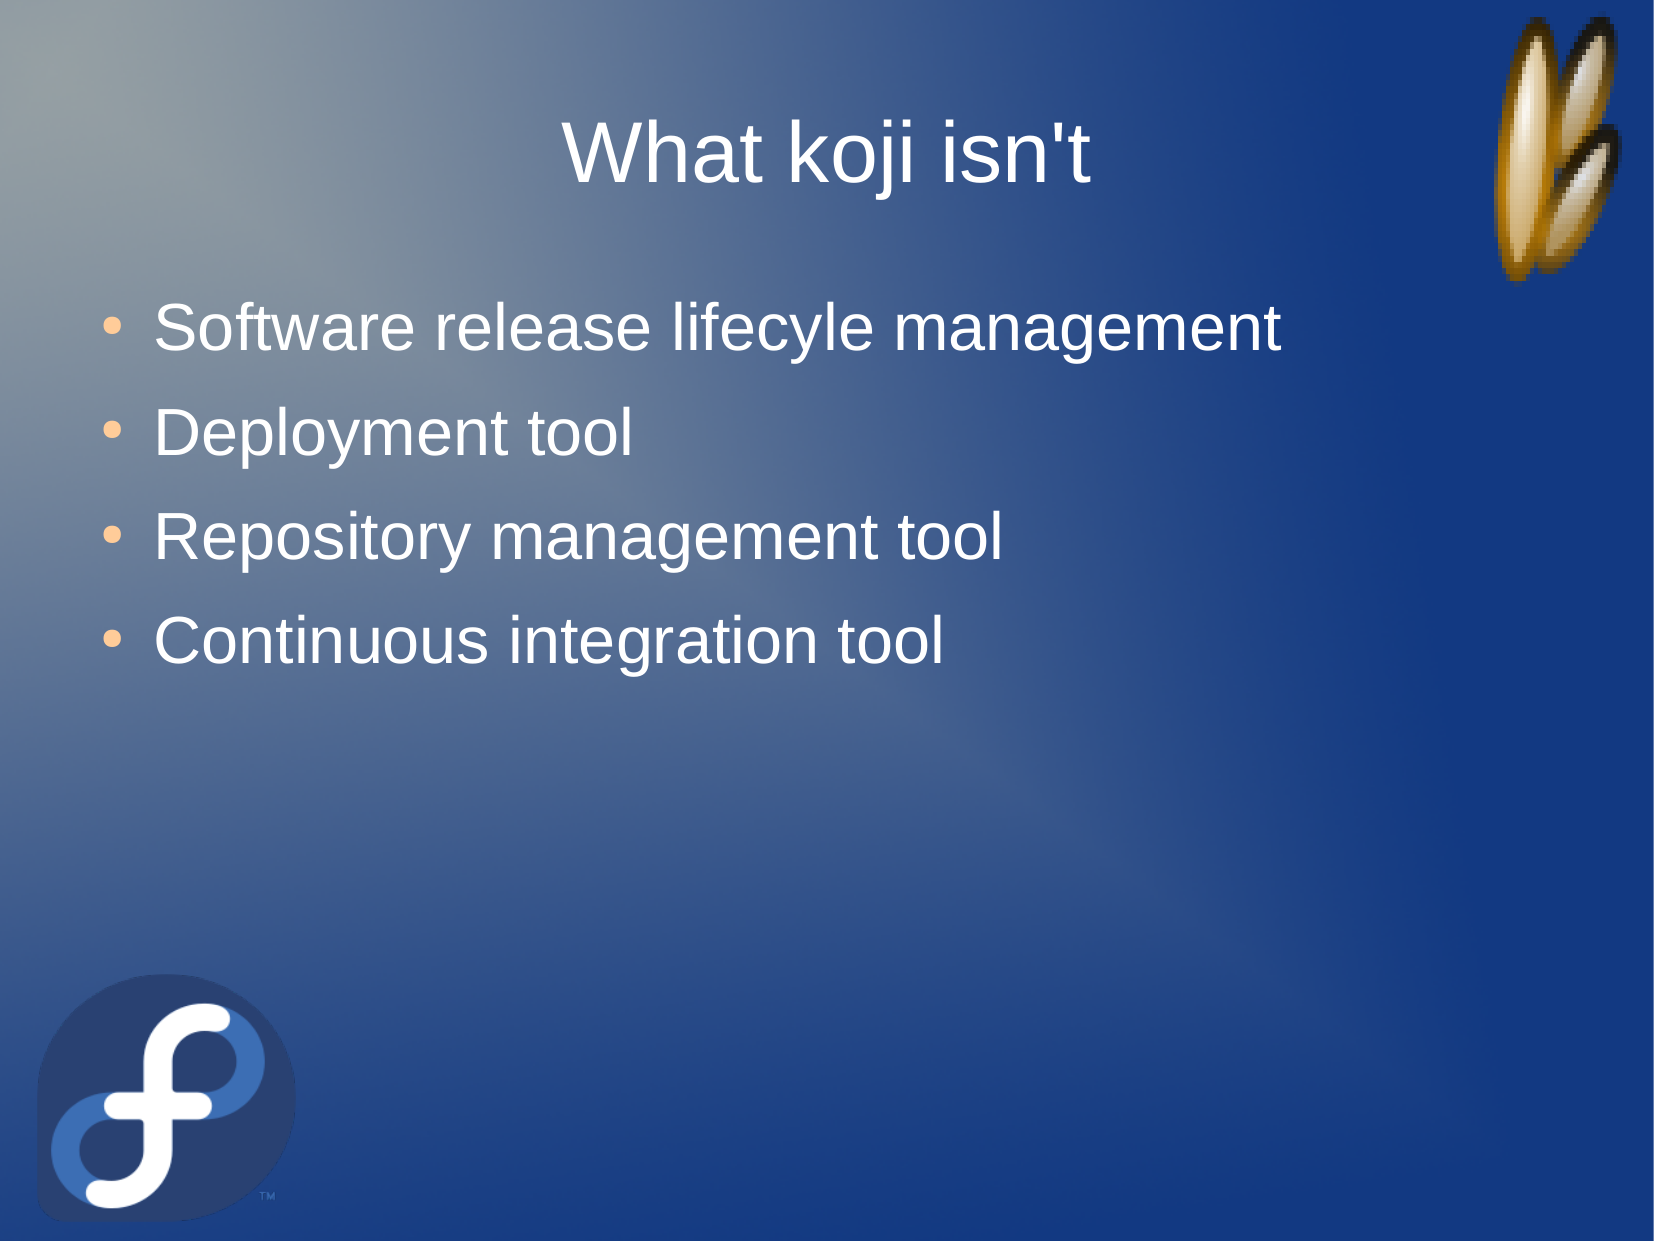

# What koji isn't
Software release lifecyle management
Deployment tool
Repository management tool
Continuous integration tool